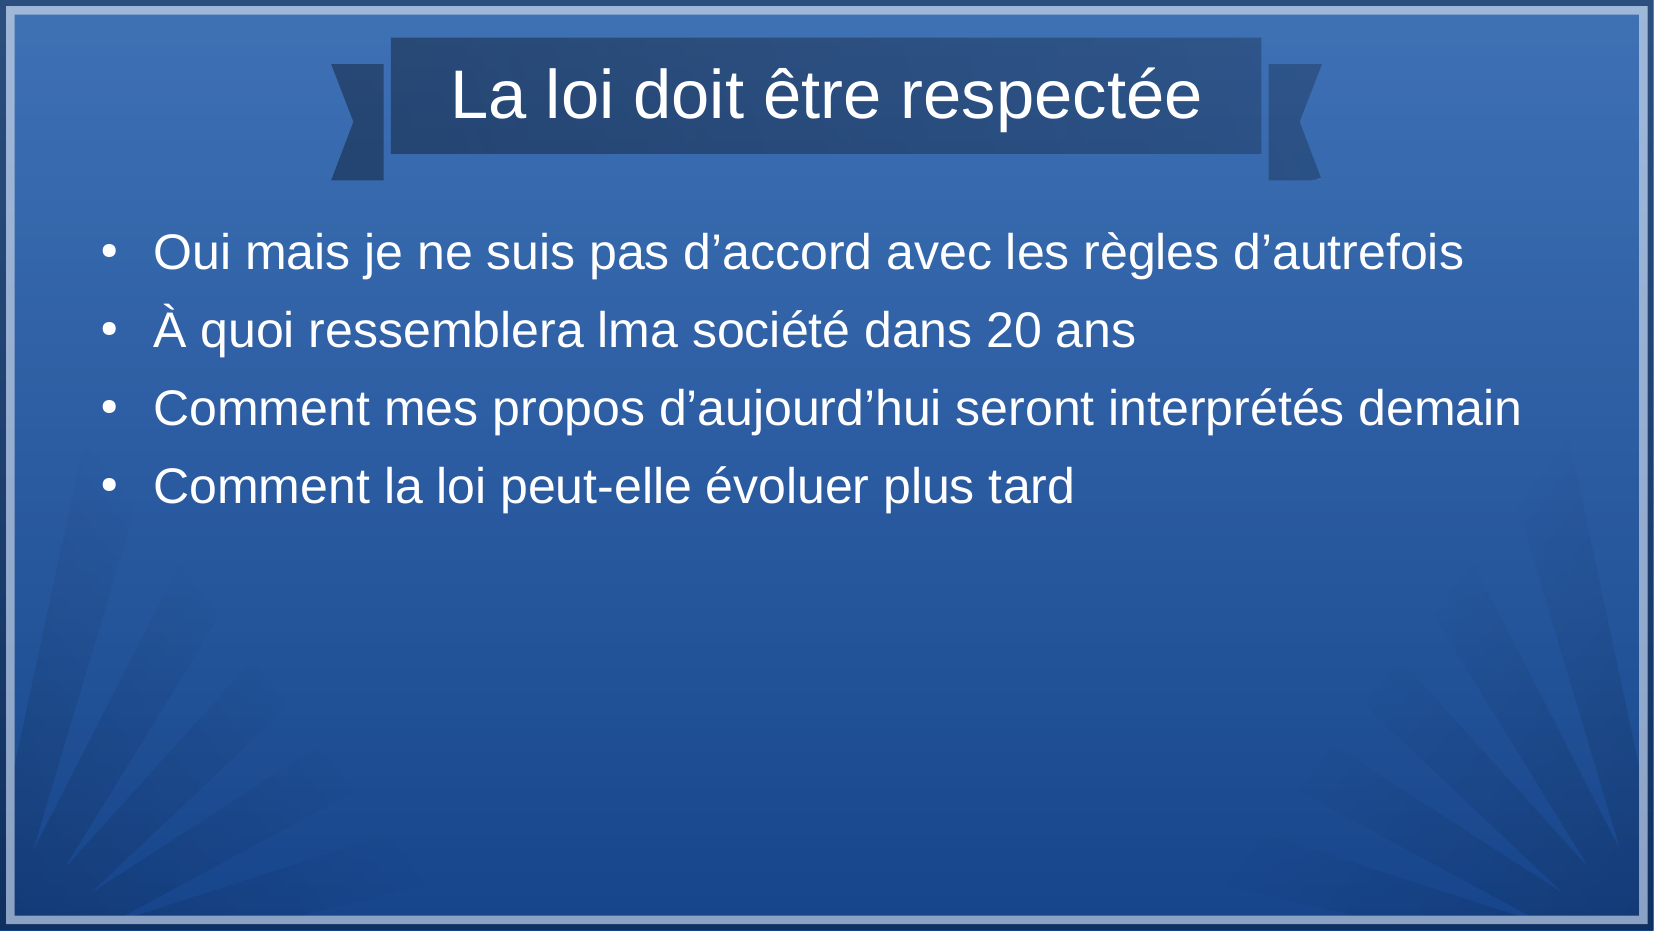

# La loi doit être respectée
Oui mais je ne suis pas d’accord avec les règles d’autrefois
À quoi ressemblera lma société dans 20 ans
Comment mes propos d’aujourd’hui seront interprétés demain
Comment la loi peut-elle évoluer plus tard